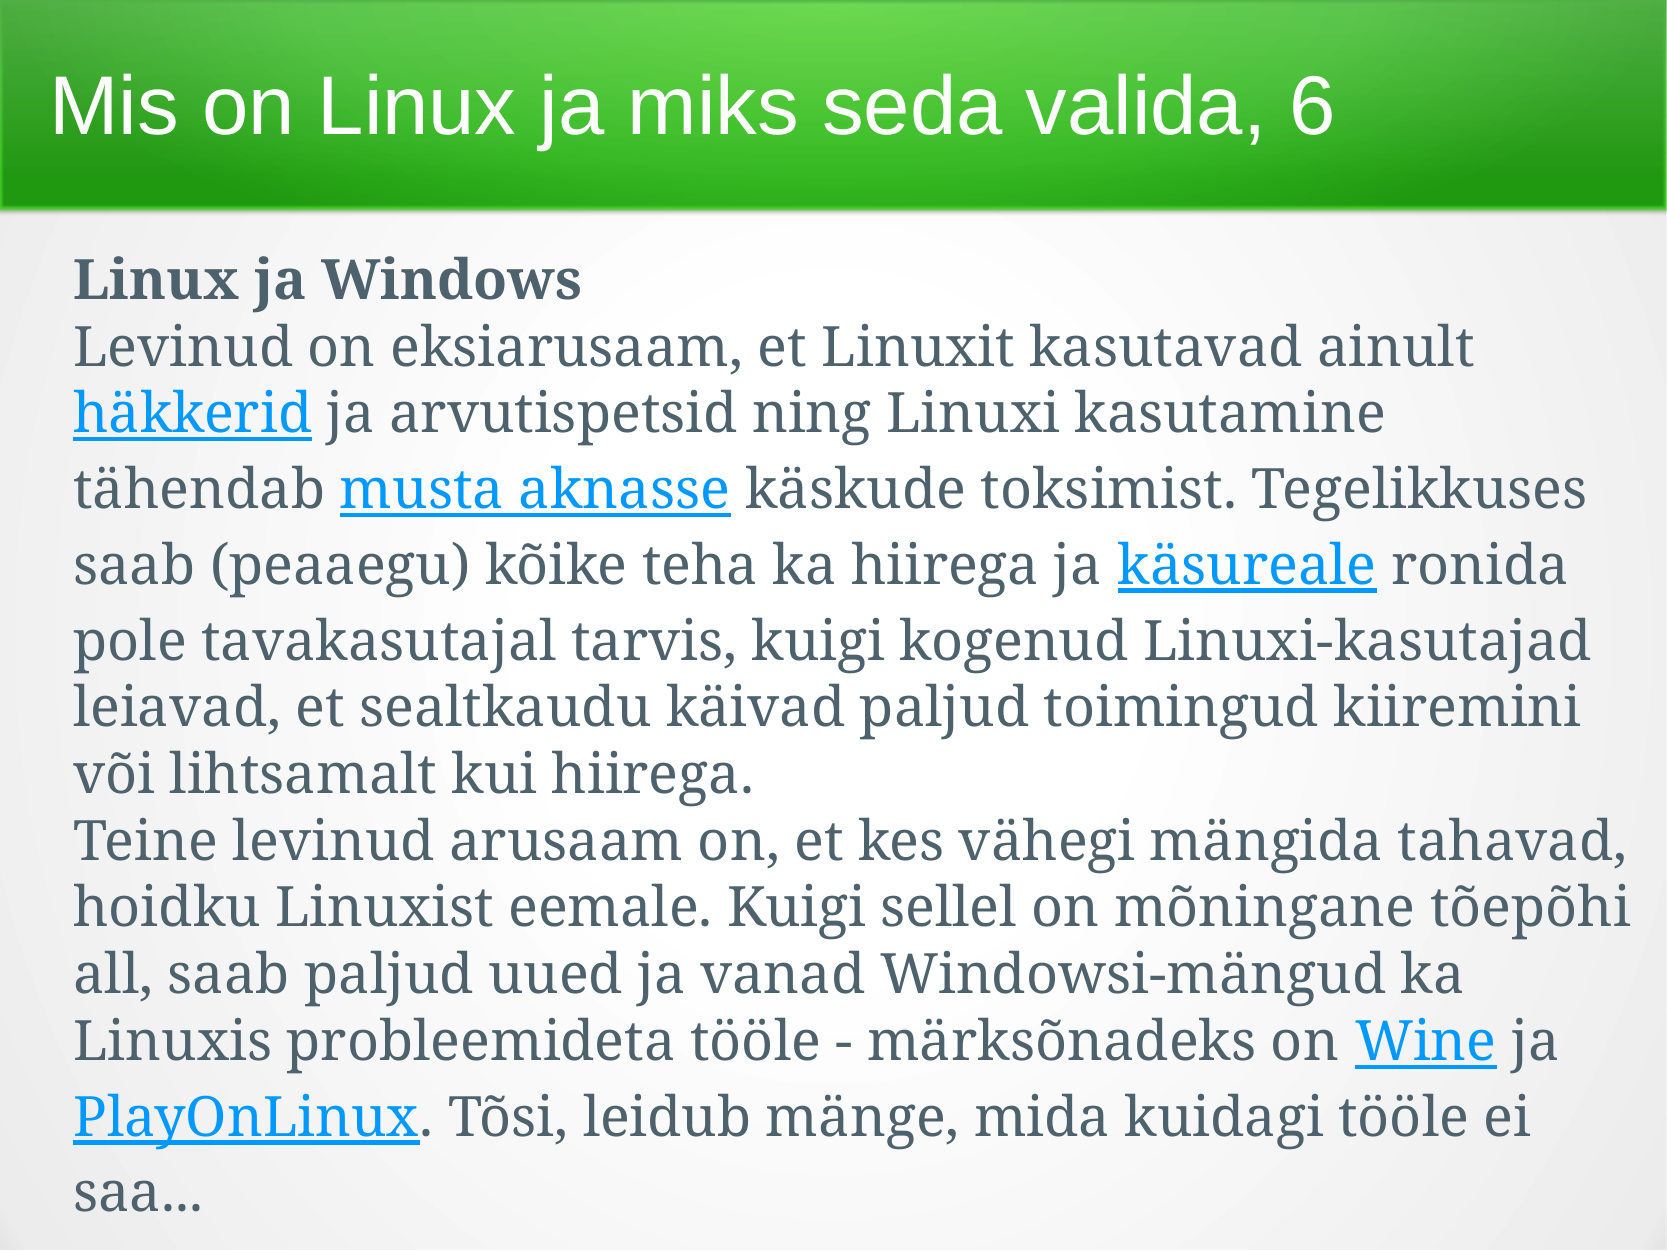

# Mis on Linux ja miks seda valida, 6
Linux ja Windows
Levinud on eksiarusaam, et Linuxit kasutavad ainult häkkerid ja arvutispetsid ning Linuxi kasutamine tähendab musta aknasse käskude toksimist. Tegelikkuses saab (peaaegu) kõike teha ka hiirega ja käsureale ronida pole tavakasutajal tarvis, kuigi kogenud Linuxi-kasutajad leiavad, et sealtkaudu käivad paljud toimingud kiiremini või lihtsamalt kui hiirega.
Teine levinud arusaam on, et kes vähegi mängida tahavad, hoidku Linuxist eemale. Kuigi sellel on mõningane tõepõhi all, saab paljud uued ja vanad Windowsi-mängud ka Linuxis probleemideta tööle - märksõnadeks on Wine ja PlayOnLinux. Tõsi, leidub mänge, mida kuidagi tööle ei saa...
Mängude kohta Linuxis loe edasi siit.